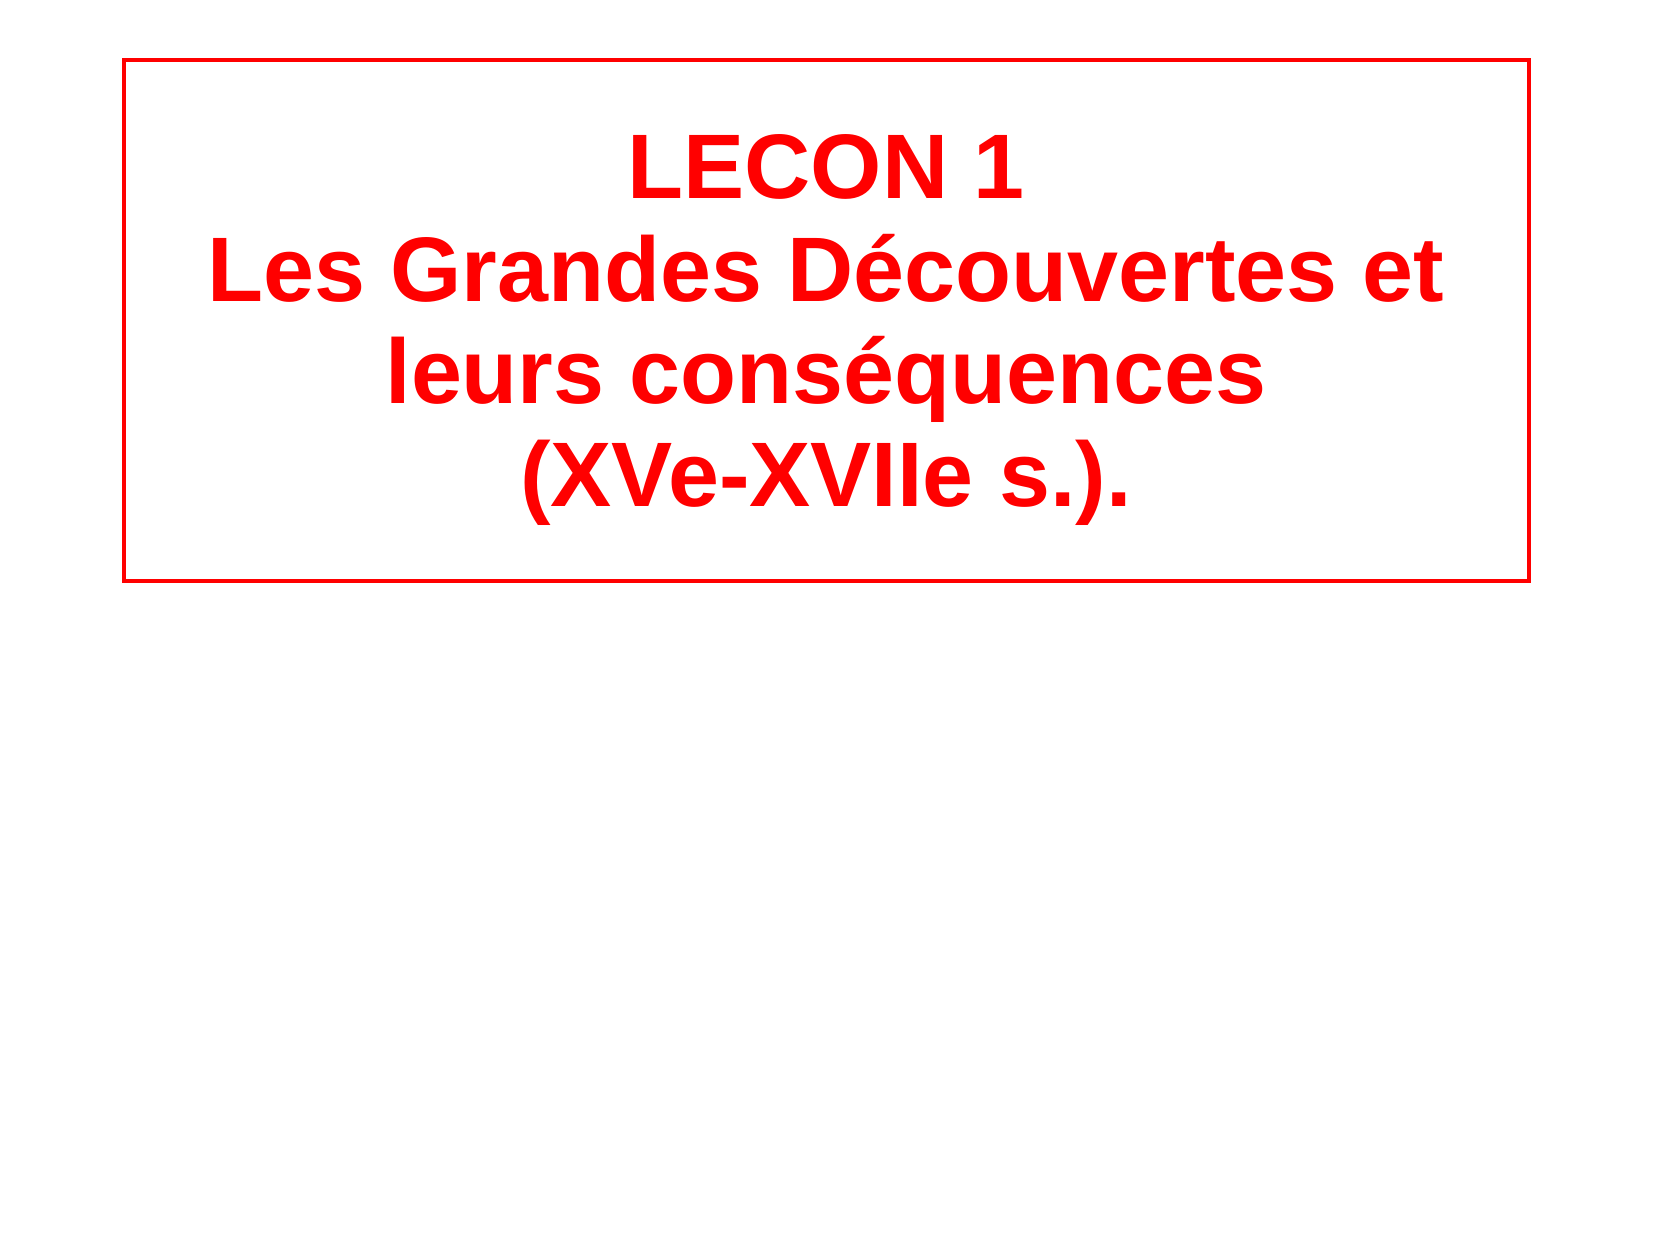

LECON 1
Les Grandes Découvertes et
leurs conséquences
(XVe-XVIIe s.).